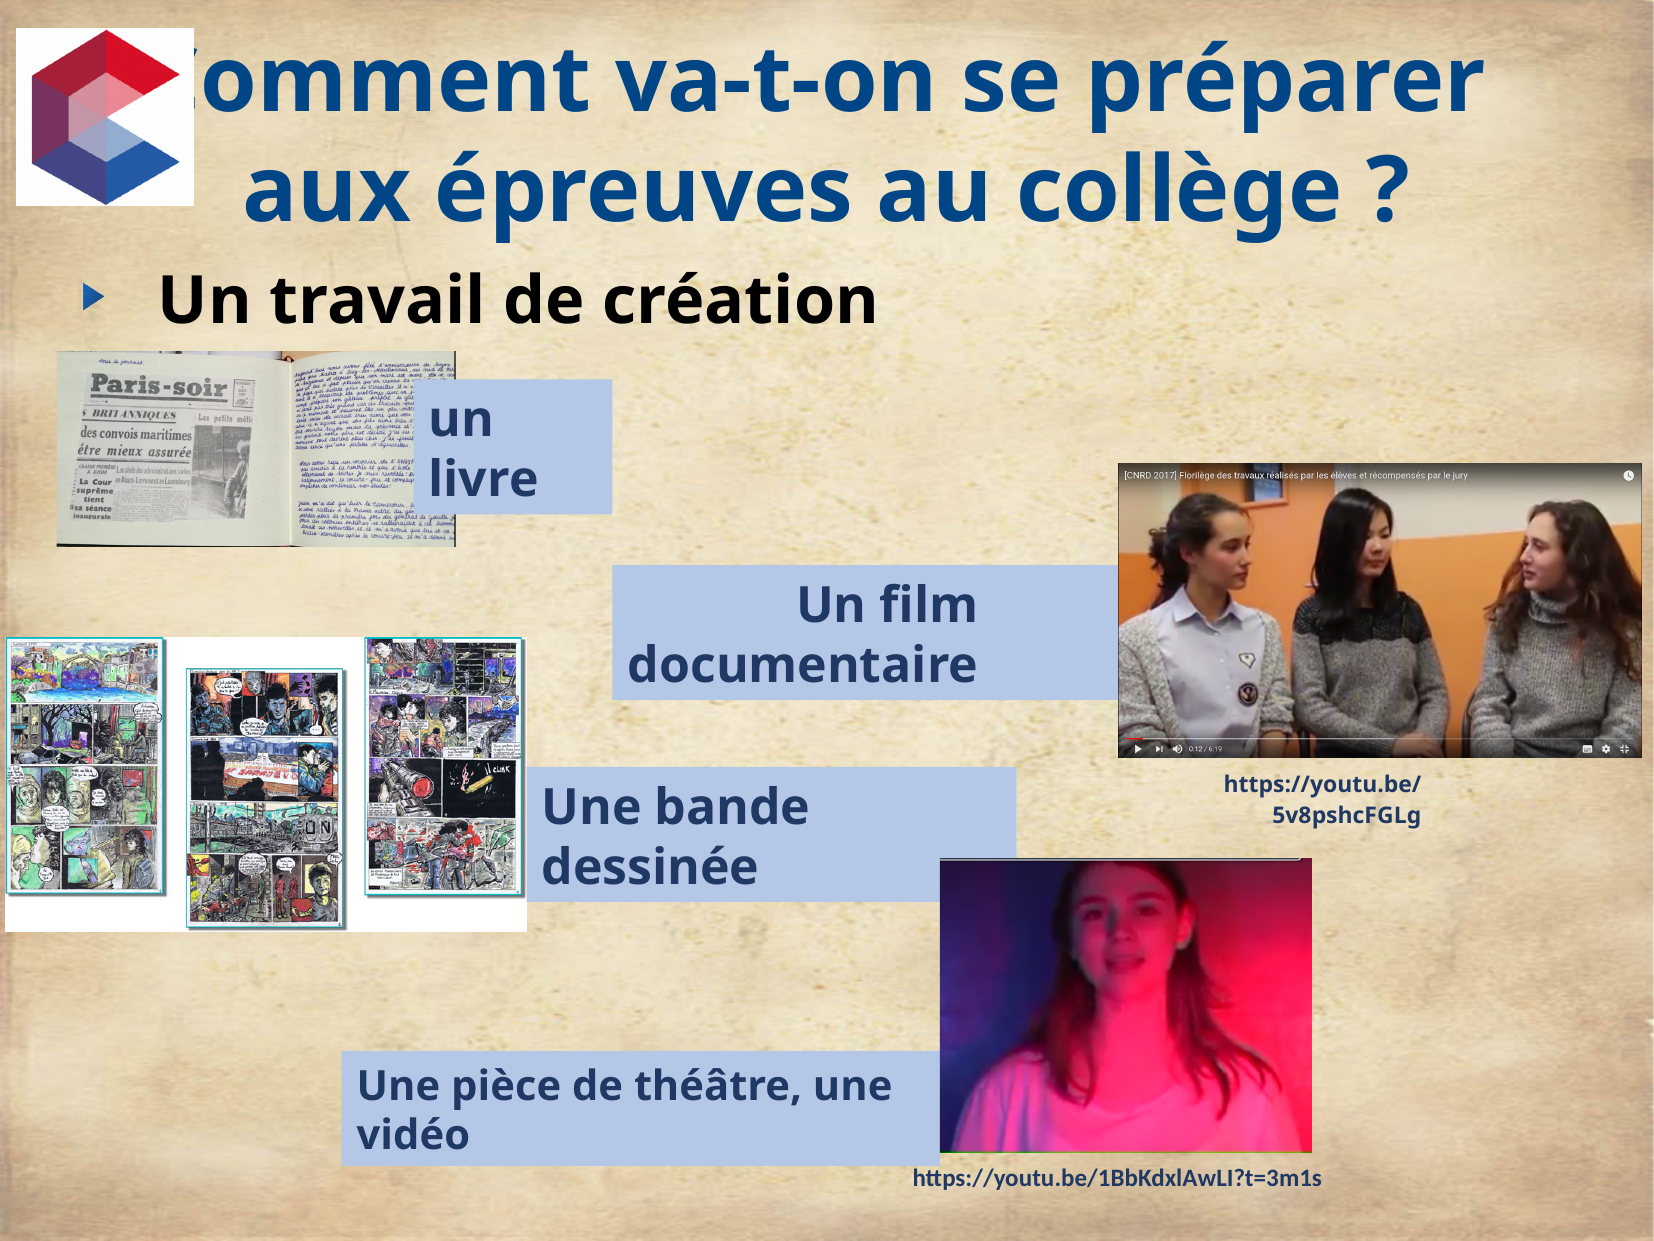

# Comment va-t-on se préparer aux épreuves au collège ?
Un travail de création
un livre
Un film documentaire
https://youtu.be/5v8pshcFGLg
Une bande dessinée
Une pièce de théâtre, une vidéo
https://youtu.be/1BbKdxlAwLI?t=3m1s